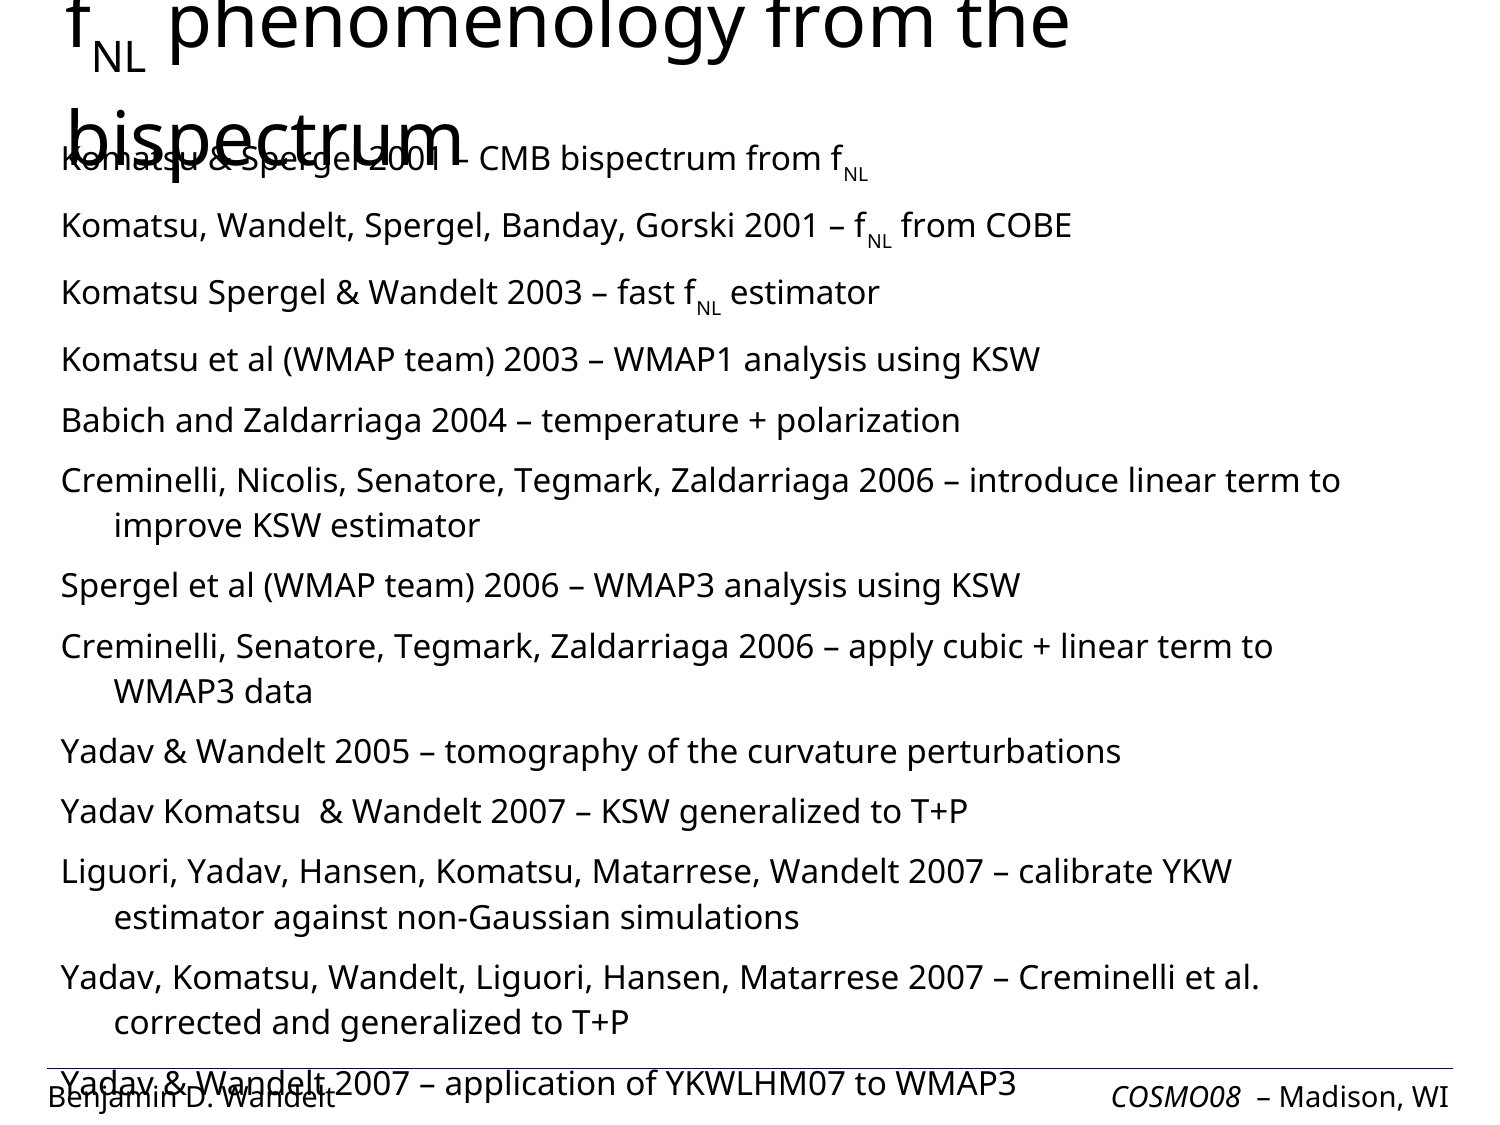

# fNL phenomenology from the bispectrum
Komatsu & Spergel 2001 – CMB bispectrum from fNL
Komatsu, Wandelt, Spergel, Banday, Gorski 2001 – fNL from COBE
Komatsu Spergel & Wandelt 2003 – fast fNL estimator
Komatsu et al (WMAP team) 2003 – WMAP1 analysis using KSW
Babich and Zaldarriaga 2004 – temperature + polarization
Creminelli, Nicolis, Senatore, Tegmark, Zaldarriaga 2006 – introduce linear term to improve KSW estimator
Spergel et al (WMAP team) 2006 – WMAP3 analysis using KSW
Creminelli, Senatore, Tegmark, Zaldarriaga 2006 – apply cubic + linear term to WMAP3 data
Yadav & Wandelt 2005 – tomography of the curvature perturbations
Yadav Komatsu & Wandelt 2007 – KSW generalized to T+P
Liguori, Yadav, Hansen, Komatsu, Matarrese, Wandelt 2007 – calibrate YKW estimator against non-Gaussian simulations
Yadav, Komatsu, Wandelt, Liguori, Hansen, Matarrese 2007 – Creminelli et al. corrected and generalized to T+P
Yadav & Wandelt 2007 – application of YKWLHM07 to WMAP3
Komatsu et al 2008 – application of YKWLHM07 to WMAP5
August 2, 2008